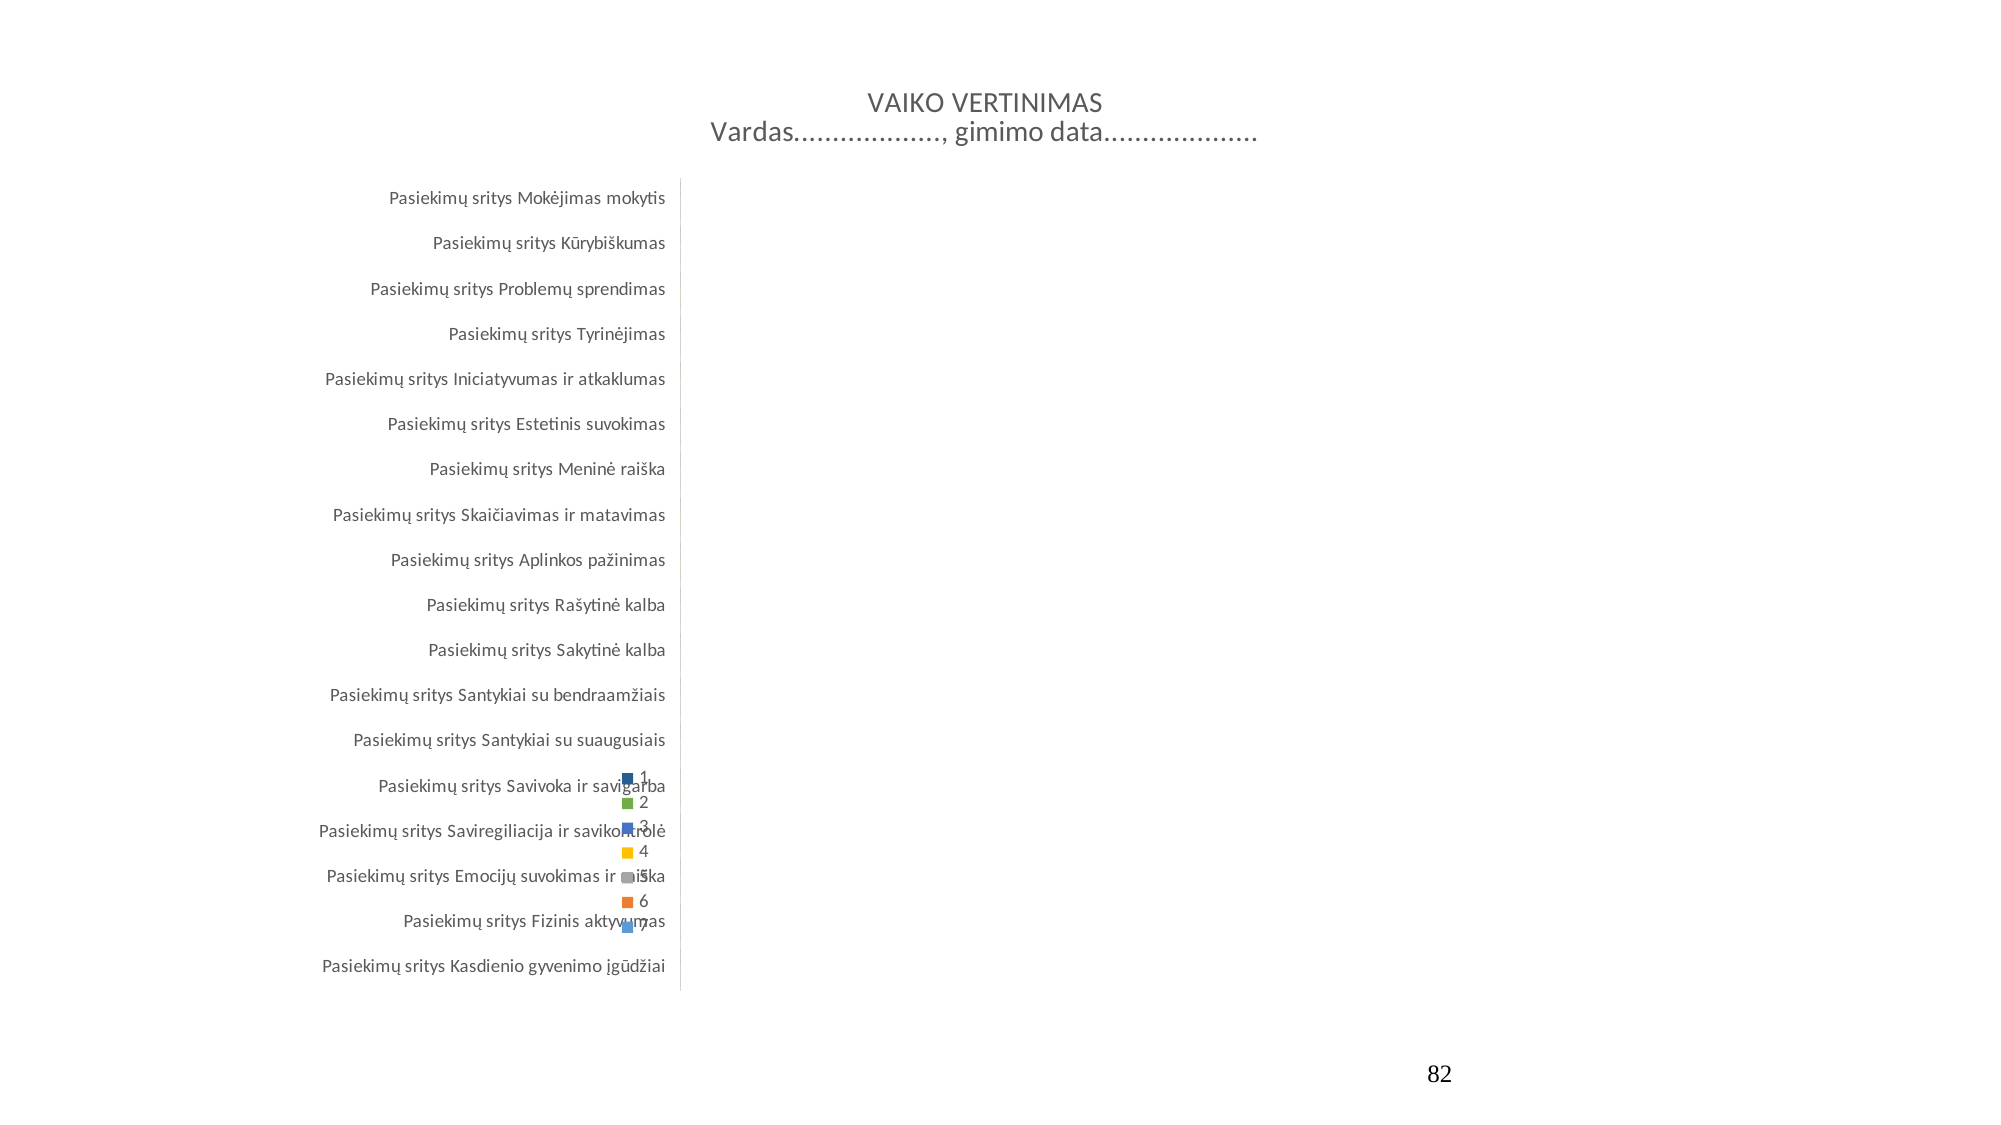

### Chart: VAIKO VERTINIMAS
Vardas..................., gimimo data....................
| Category | 7 | 6 | 5 | 4 | 3 | 2 | 1 |
|---|---|---|---|---|---|---|---|
| Pasiekimų sritys Kasdienio gyvenimo įgūdžiai | 0.0 | 0.0 | 0.0 | 0.0 | 0.0 | 0.0 | 0.0 |
| Pasiekimų sritys Fizinis aktyvumas | 0.0 | 0.0 | 0.0 | 0.0 | 0.0 | 0.0 | 0.0 |
| Pasiekimų sritys Emocijų suvokimas ir raiška | 0.0 | 0.0 | 0.0 | 0.0 | 0.0 | 0.0 | 0.0 |
| Pasiekimų sritys Saviregiliacija ir savikontrolė | 0.0 | 0.0 | 0.0 | 0.0 | 0.0 | 0.0 | 0.0 |
| Pasiekimų sritys Savivoka ir savigarba | 0.0 | 0.0 | 0.0 | 0.0 | 0.0 | 0.0 | 0.0 |
| Pasiekimų sritys Santykiai su suaugusiais | 0.0 | 0.0 | 0.0 | 0.0 | 0.0 | 0.0 | 0.0 |
| Pasiekimų sritys Santykiai su bendraamžiais | 0.0 | 0.0 | 0.0 | 0.0 | 0.0 | 0.0 | 0.0 |
| Pasiekimų sritys Sakytinė kalba | 0.0 | 0.0 | 0.0 | 0.0 | 0.0 | 0.0 | 0.0 |
| Pasiekimų sritys Rašytinė kalba | 0.0 | 0.0 | 0.0 | 0.0 | 0.0 | 0.0 | 0.0 |
| Pasiekimų sritys Aplinkos pažinimas | 0.0 | 0.0 | 0.0 | 0.0 | 0.0 | 0.0 | 0.0 |
| Pasiekimų sritys Skaičiavimas ir matavimas | 0.0 | 0.0 | 0.0 | 0.0 | 0.0 | 0.0 | 0.0 |
| Pasiekimų sritys Meninė raiška | 0.0 | 0.0 | 0.0 | 0.0 | 0.0 | 0.0 | 0.0 |
| Pasiekimų sritys Estetinis suvokimas | 0.0 | 0.0 | 0.0 | 0.0 | 0.0 | 0.0 | 0.0 |
| Pasiekimų sritys Iniciatyvumas ir atkaklumas | 0.0 | 0.0 | 0.0 | 0.0 | 0.0 | 0.0 | 0.0 |
| Pasiekimų sritys Tyrinėjimas | 0.0 | 0.0 | 0.0 | 0.0 | 0.0 | 0.0 | 0.0 |
| Pasiekimų sritys Problemų sprendimas | 0.0 | 0.0 | 0.0 | 0.0 | 0.0 | 0.0 | 0.0 |
| Pasiekimų sritys Kūrybiškumas | 0.0 | 0.0 | 0.0 | 0.0 | 0.0 | 0.0 | 0.0 |
| Pasiekimų sritys Mokėjimas mokytis | 0.0 | 0.0 | 0.0 | 0.0 | 0.0 | 0.0 | 0.0 |